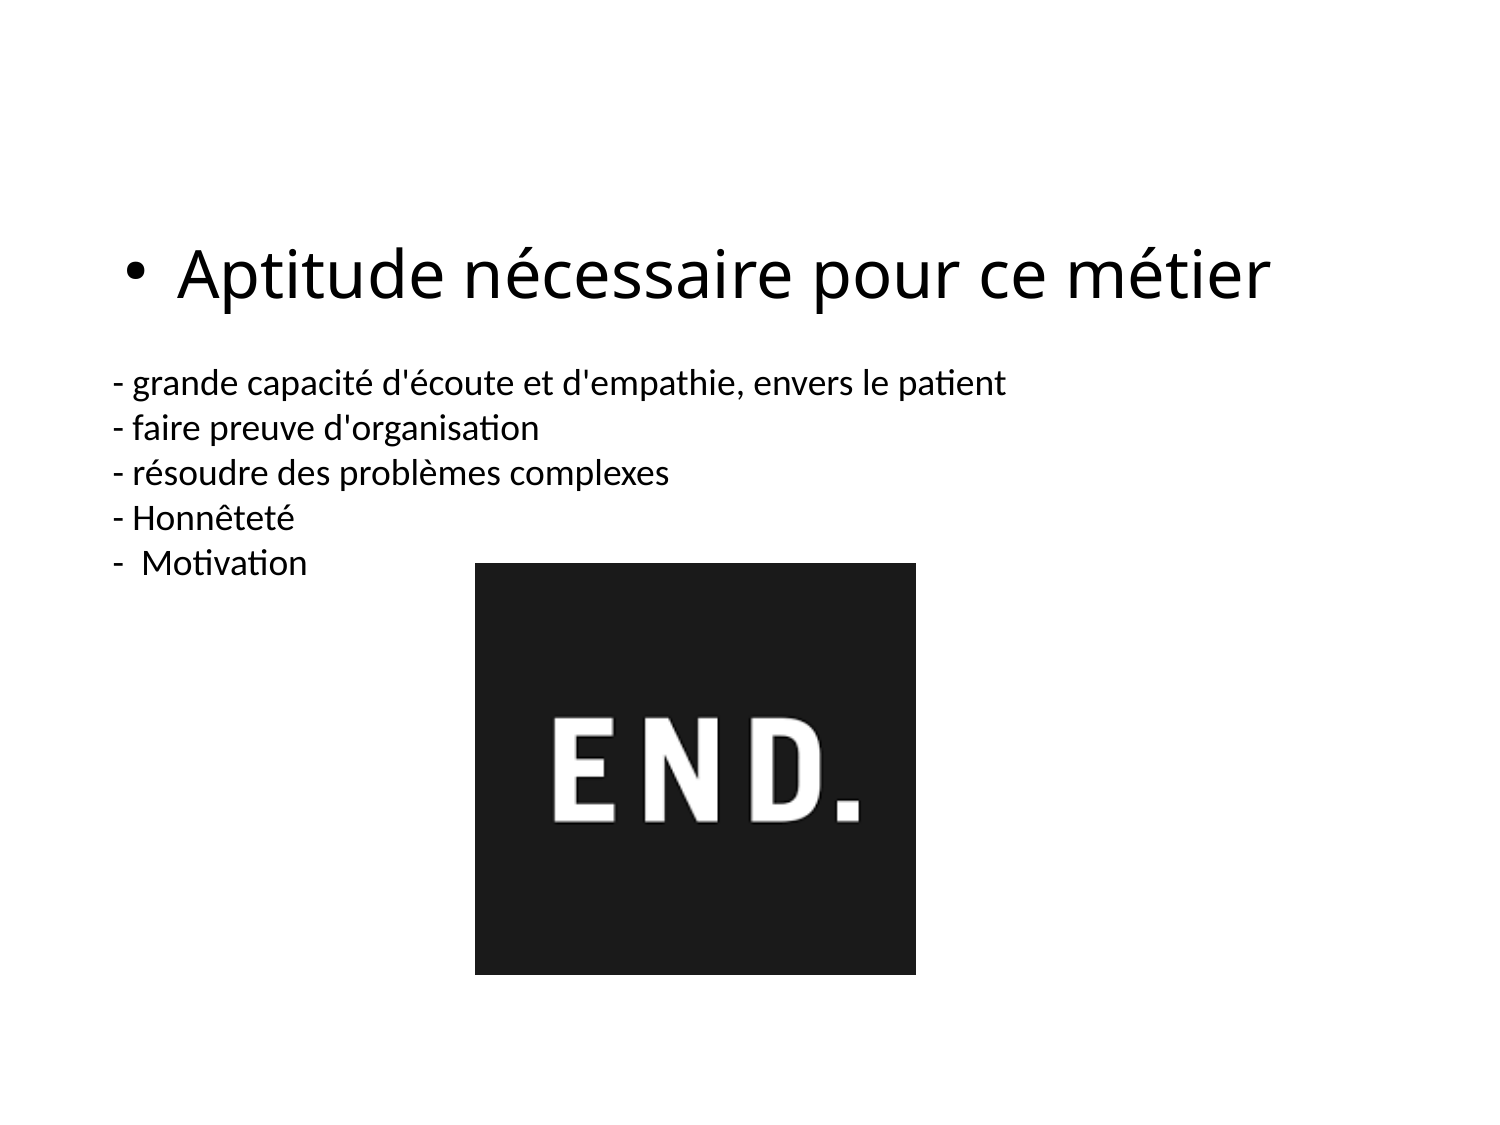

Aptitude nécessaire pour ce métier
# - grande capacité d'écoute et d'empathie, envers le patient - faire preuve d'organisation - résoudre des problèmes complexes - Honnêteté - Motivation